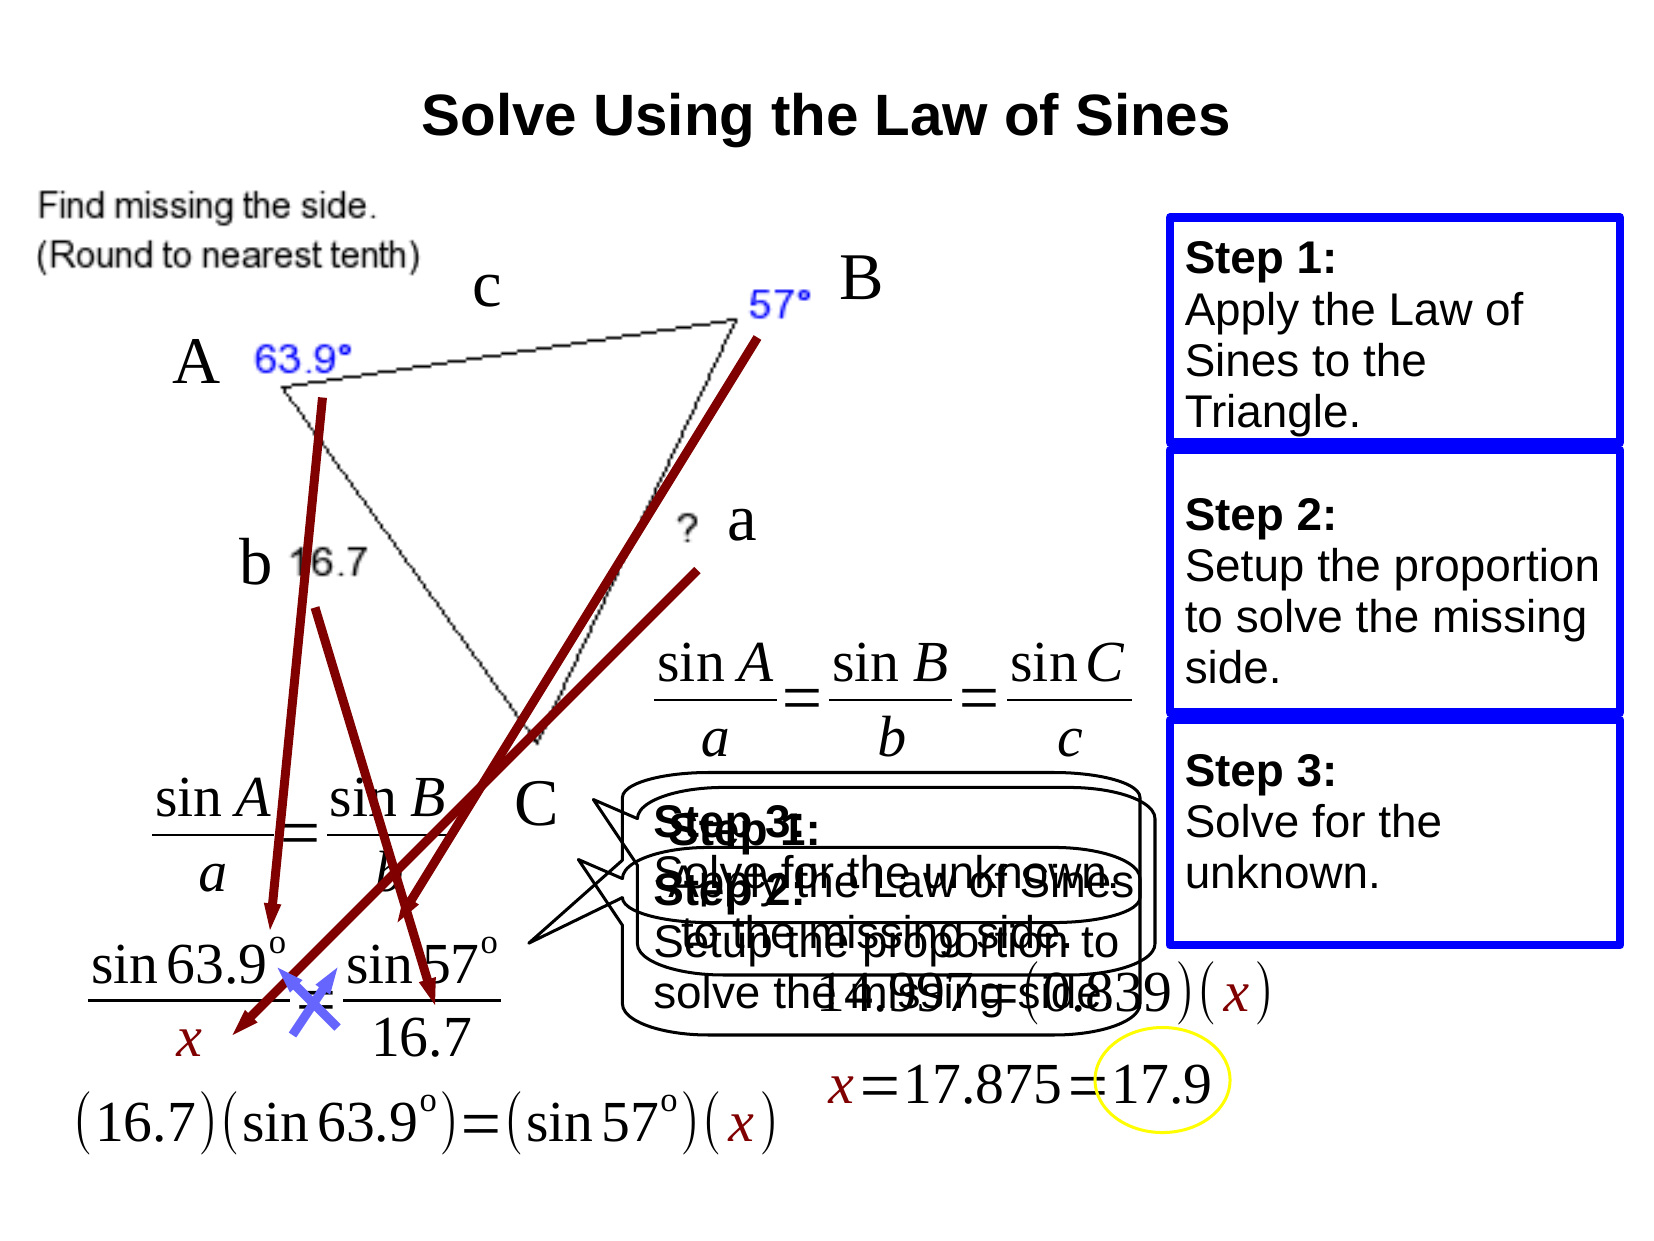

Solve Using the Law of Sines
Step 1:
Apply the Law of Sines to the Triangle.
Step 2:
Setup the proportion to solve the missing side.
Step 3:
Solve for the unknown.
B
c
A
a
b
C
Step 3:
Solve for the unknown.
Step 1:
Apply the Law of Sines
 to the missing side.
Step 2:
Setup the proportion to
solve the missing side.